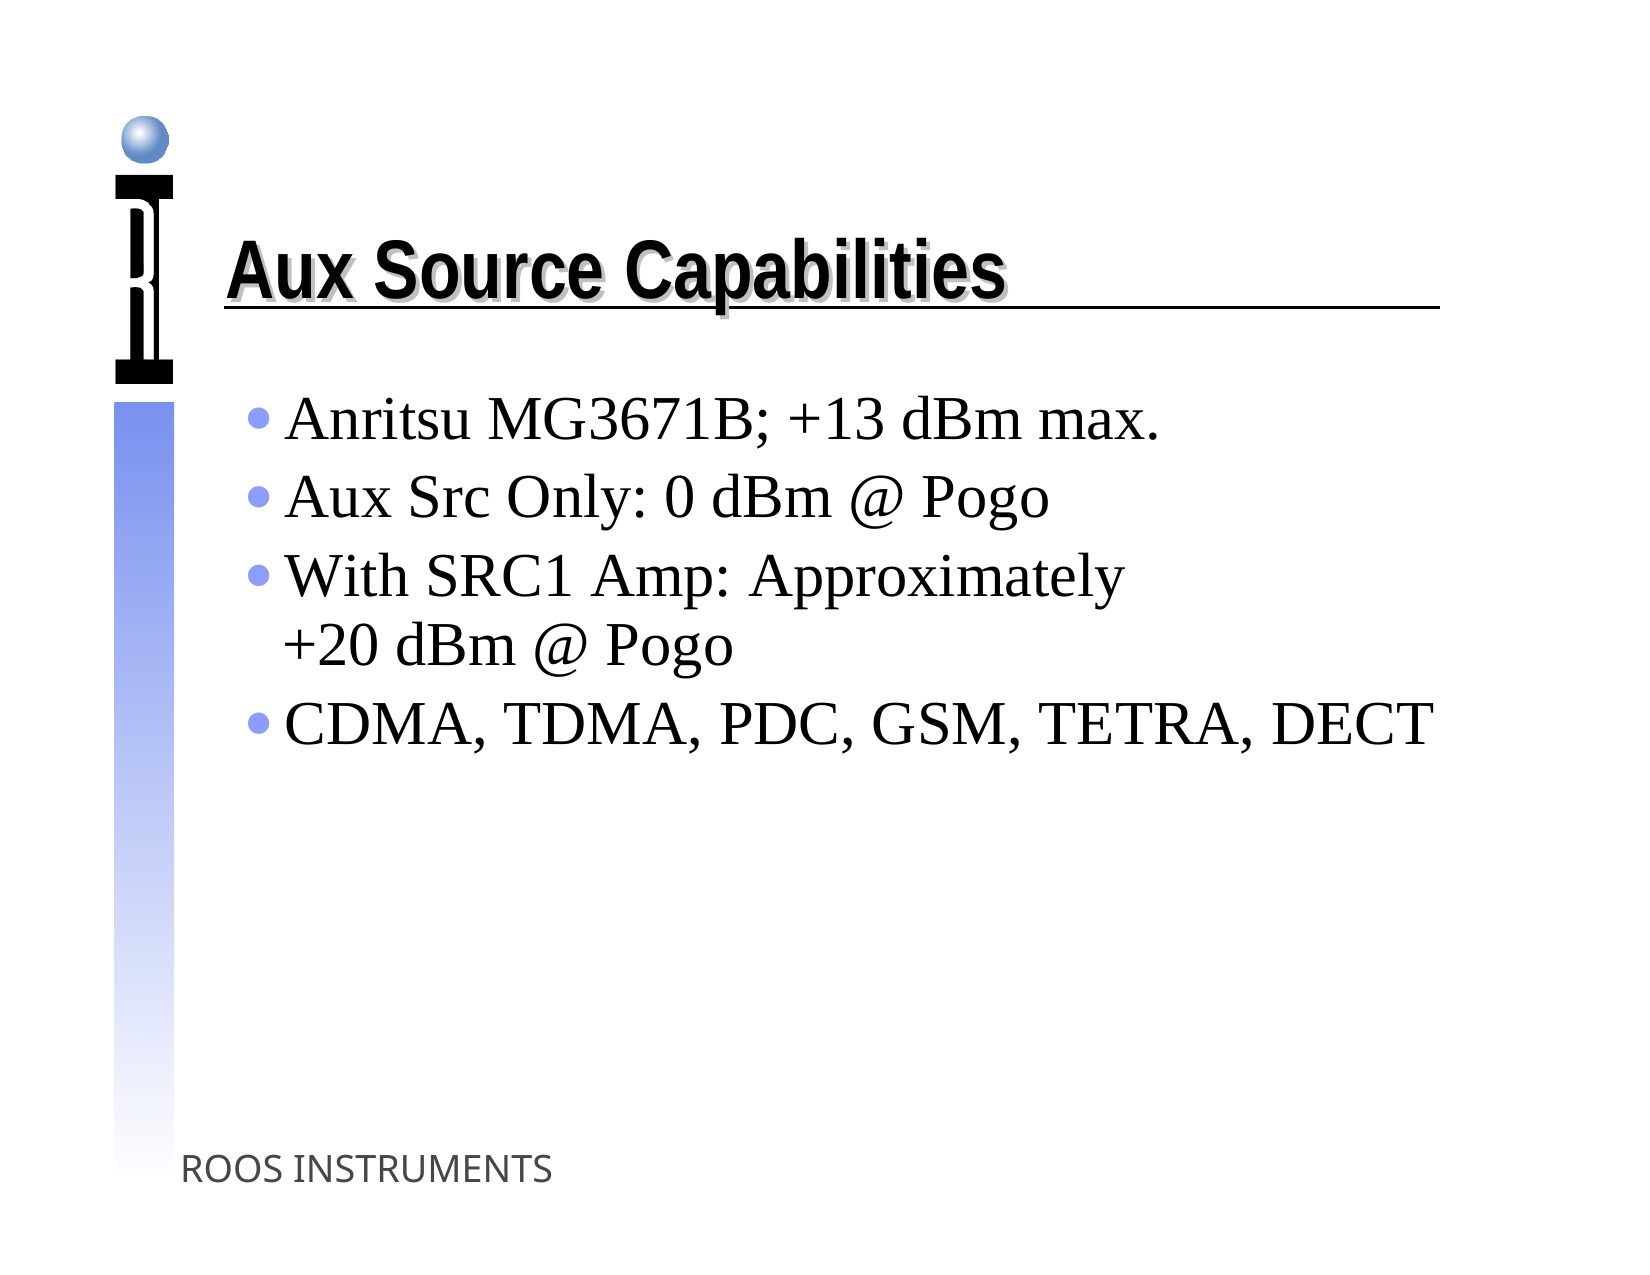

Aux Source Capabilities
Anritsu MG3671B; +13 dBm max.
Aux Src Only: 0 dBm @ Pogo
With SRC1 Amp: Approximately
+20 dBm @ Pogo
CDMA, TDMA, PDC, GSM, TETRA, DECT